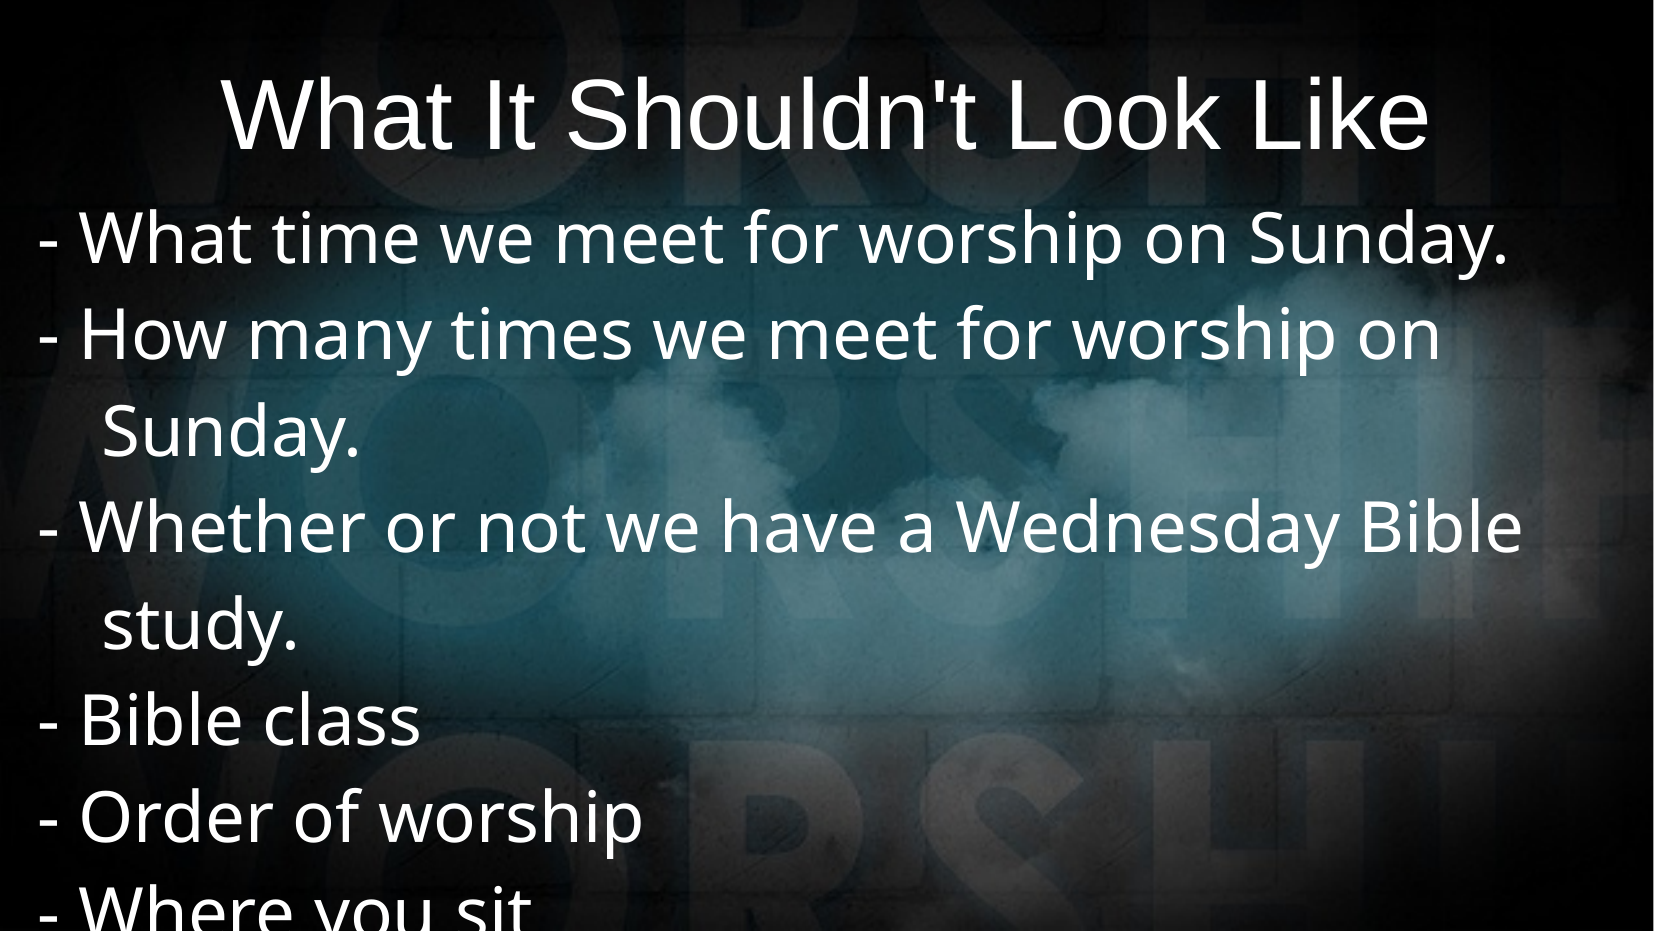

# What It Shouldn't Look Like
- What time we meet for worship on Sunday.
- How many times we meet for worship on Sunday.
- Whether or not we have a Wednesday Bible study.
- Bible class
- Order of worship
- Where you sit
- How long the worship lasts